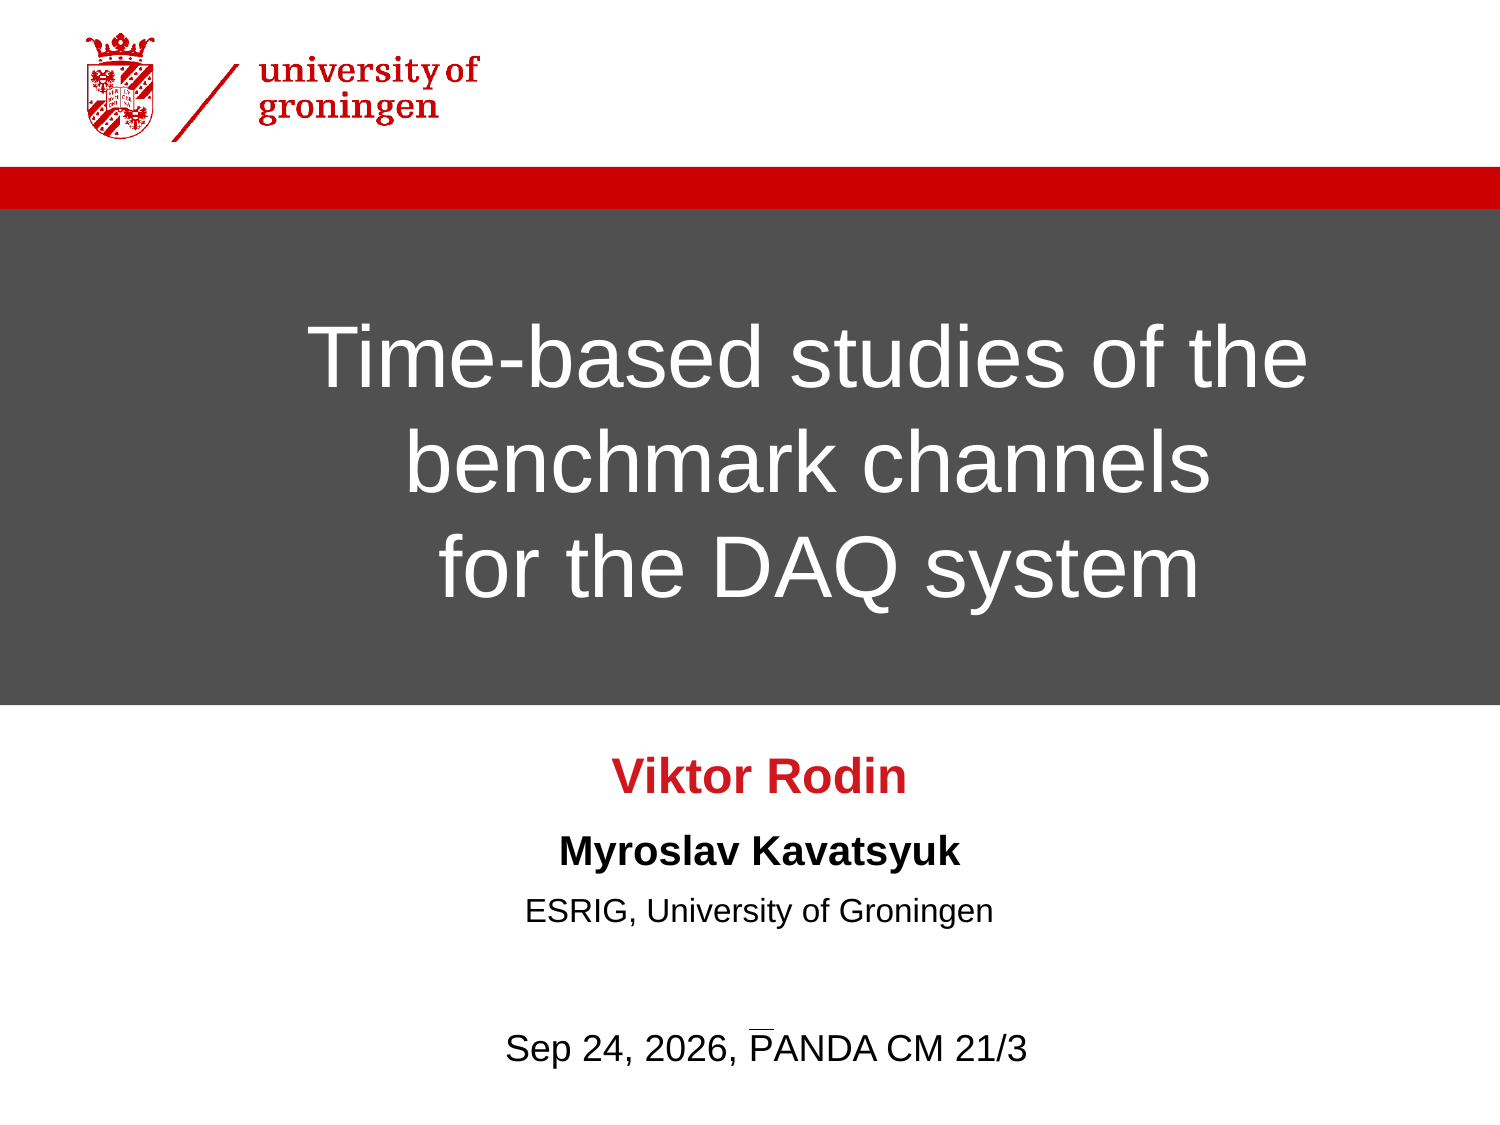

# Time-based studies of the benchmark channels for the DAQ system
Viktor Rodin
Myroslav Kavatsyuk
ESRIG, University of Groningen
 , PANDA CM 21/3